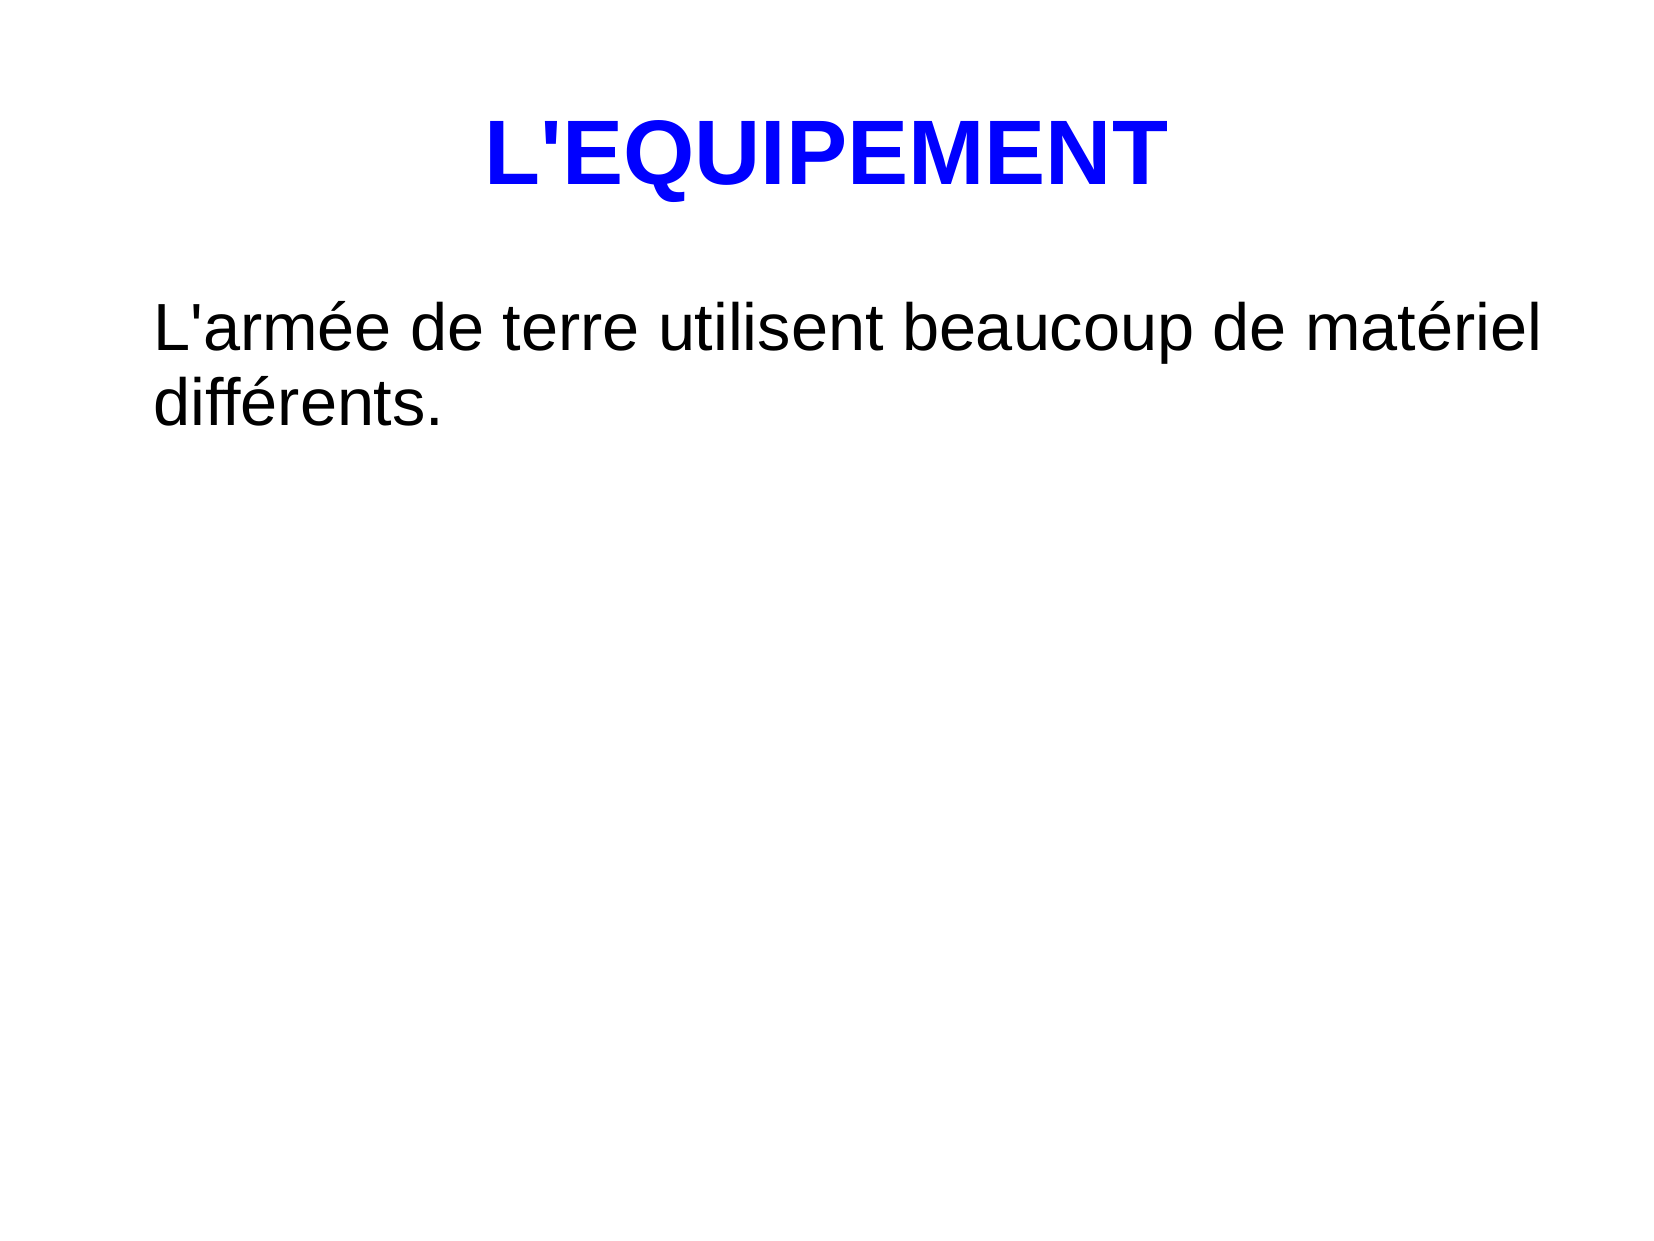

# L'EQUIPEMENT
L'armée de terre utilisent beaucoup de matériel différents.